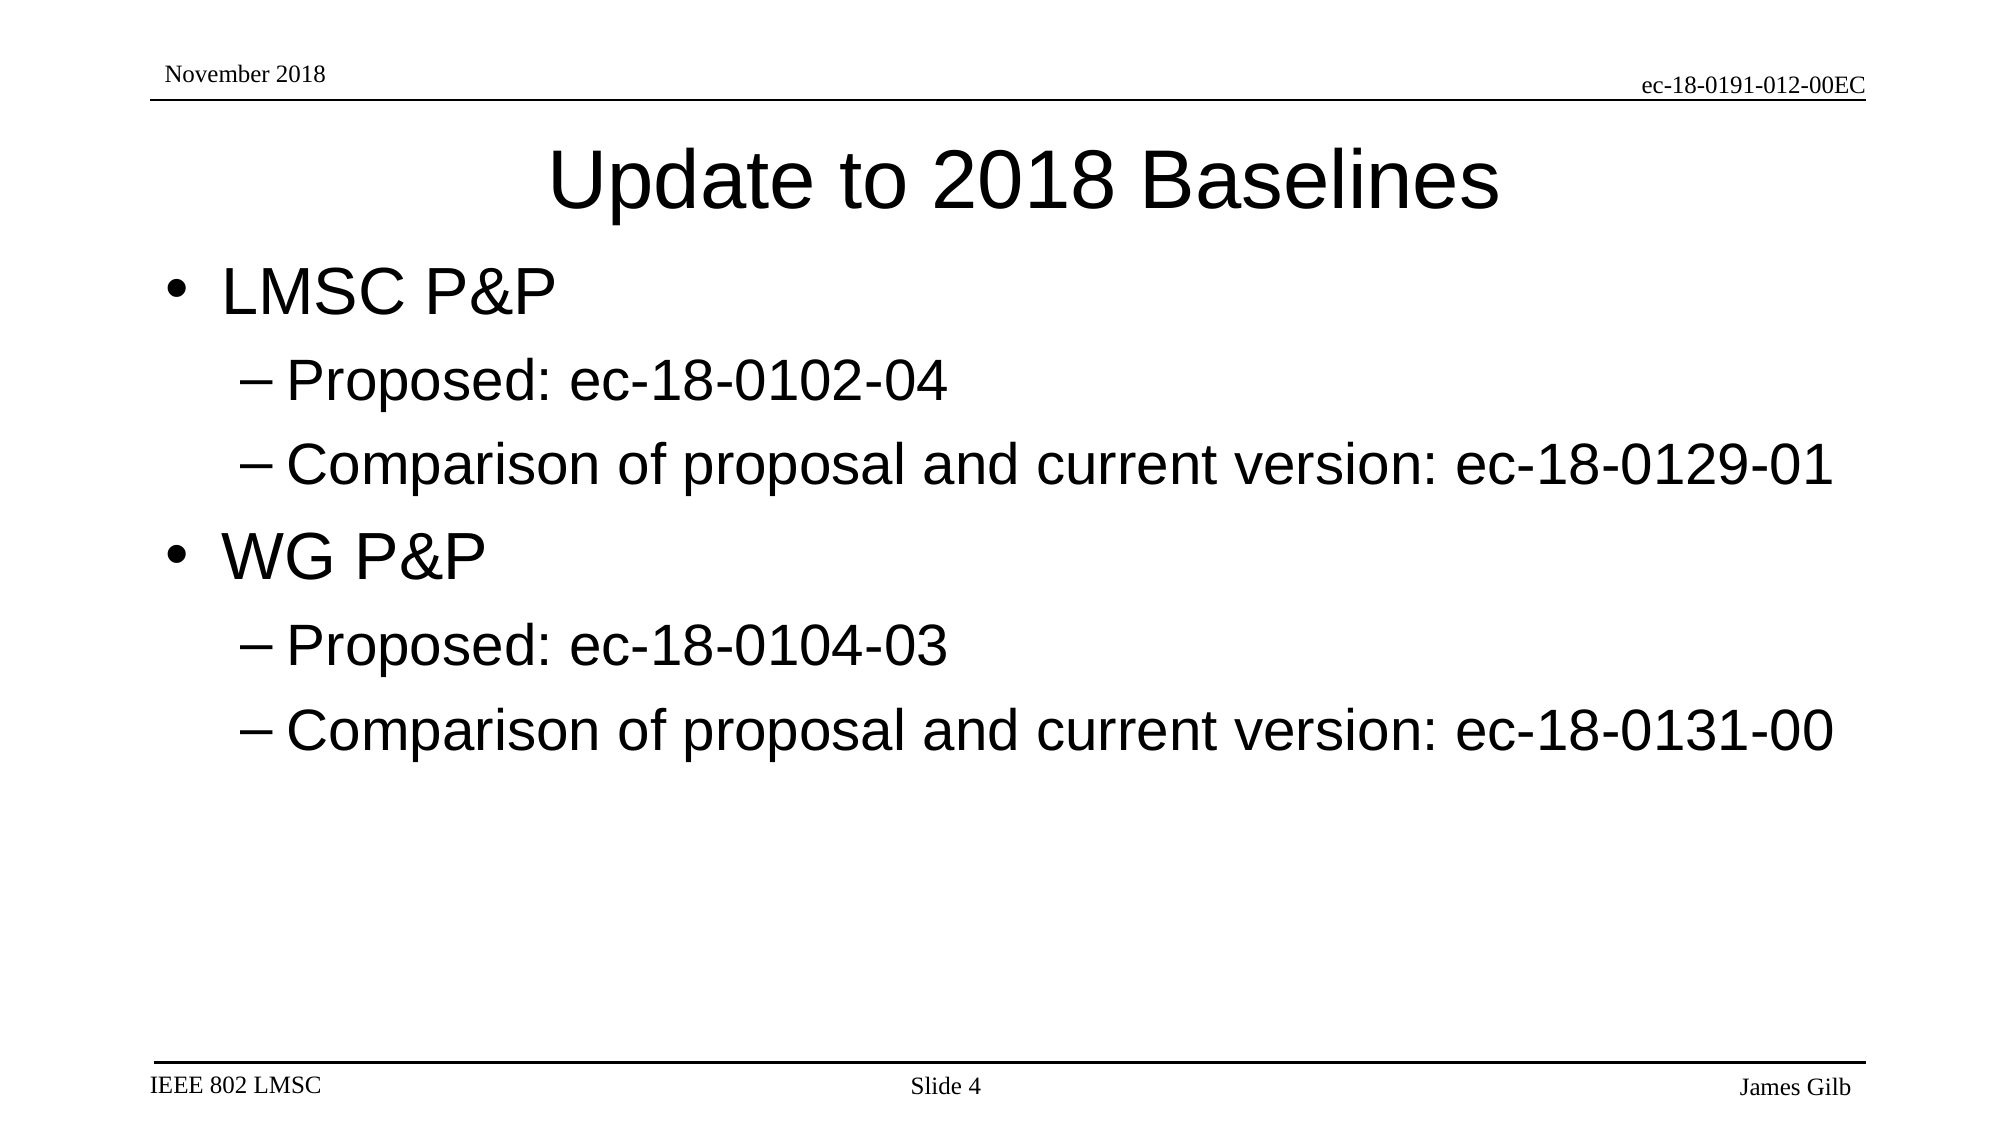

# Update to 2018 Baselines
LMSC P&P
Proposed: ec-18-0102-04
Comparison of proposal and current version: ec-18-0129-01
WG P&P
Proposed: ec-18-0104-03
Comparison of proposal and current version: ec-18-0131-00
4